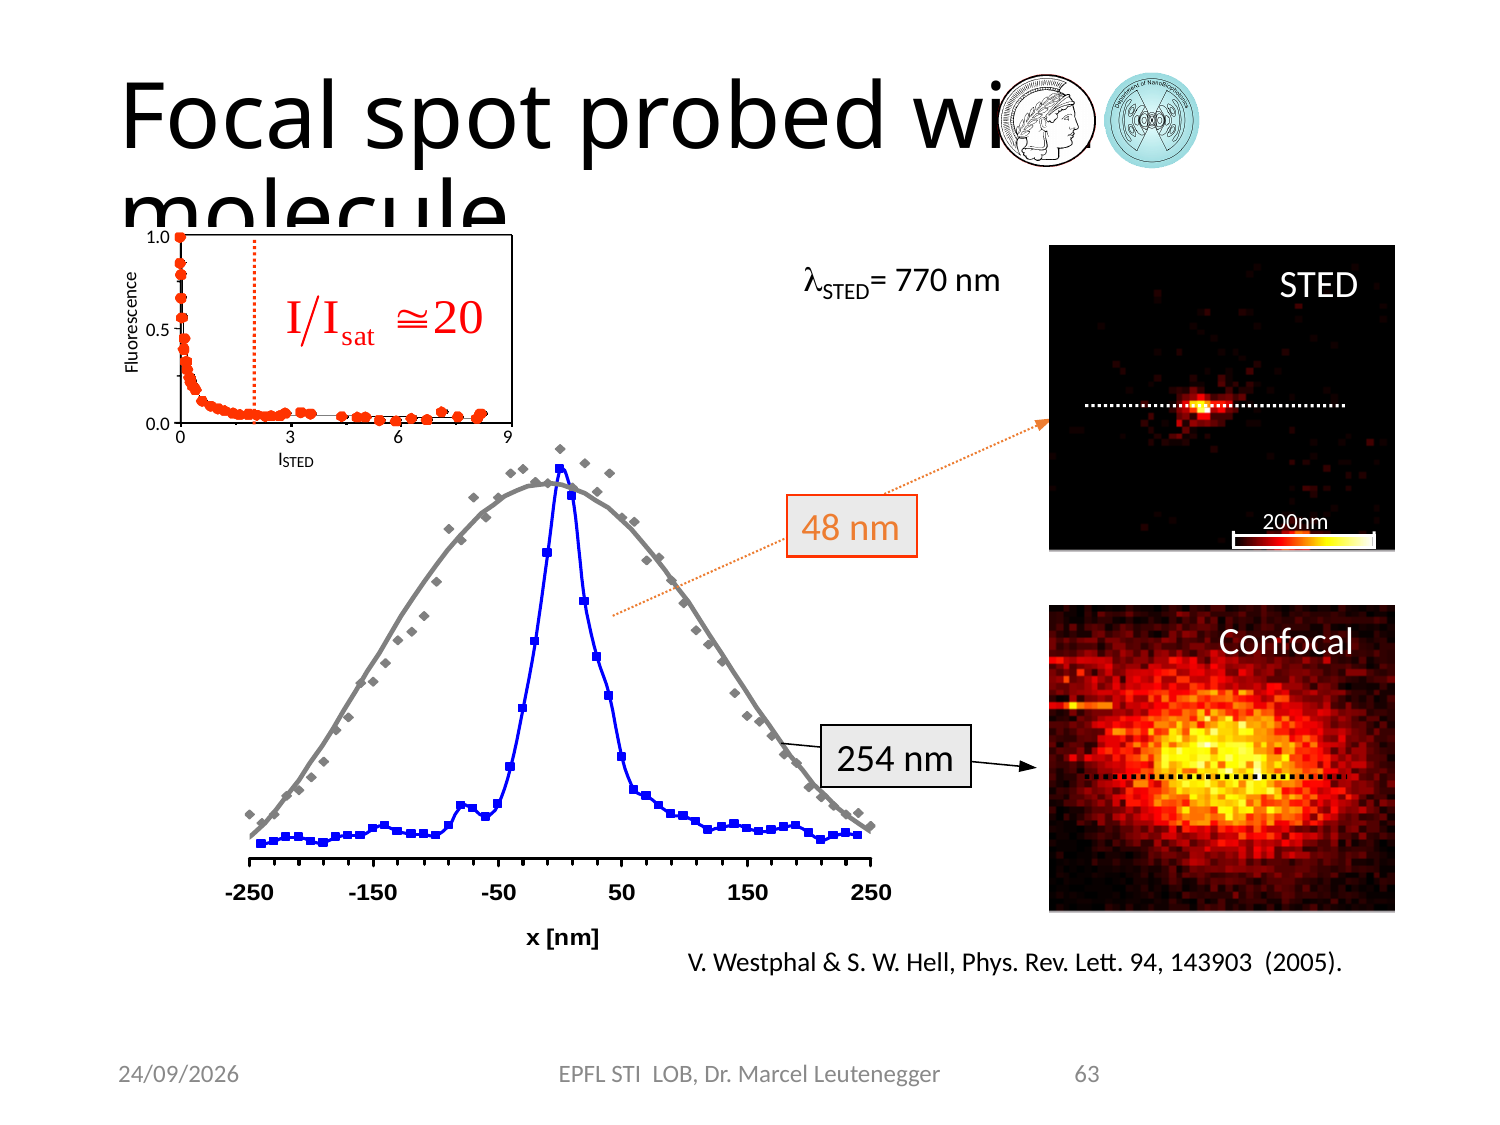

# Focal spot probed with 1 molecule
1.0
Fluorescence
0.5
0.0
0
3
6
9
I
STED
lSTED= 770 nm
STED
48 nm
200nm
Confocal
254 nm
V. Westphal & S. W. Hell, Phys. Rev. Lett. 94, 143903 (2005).
EPFL STI LOB, Dr. Marcel Leutenegger
63